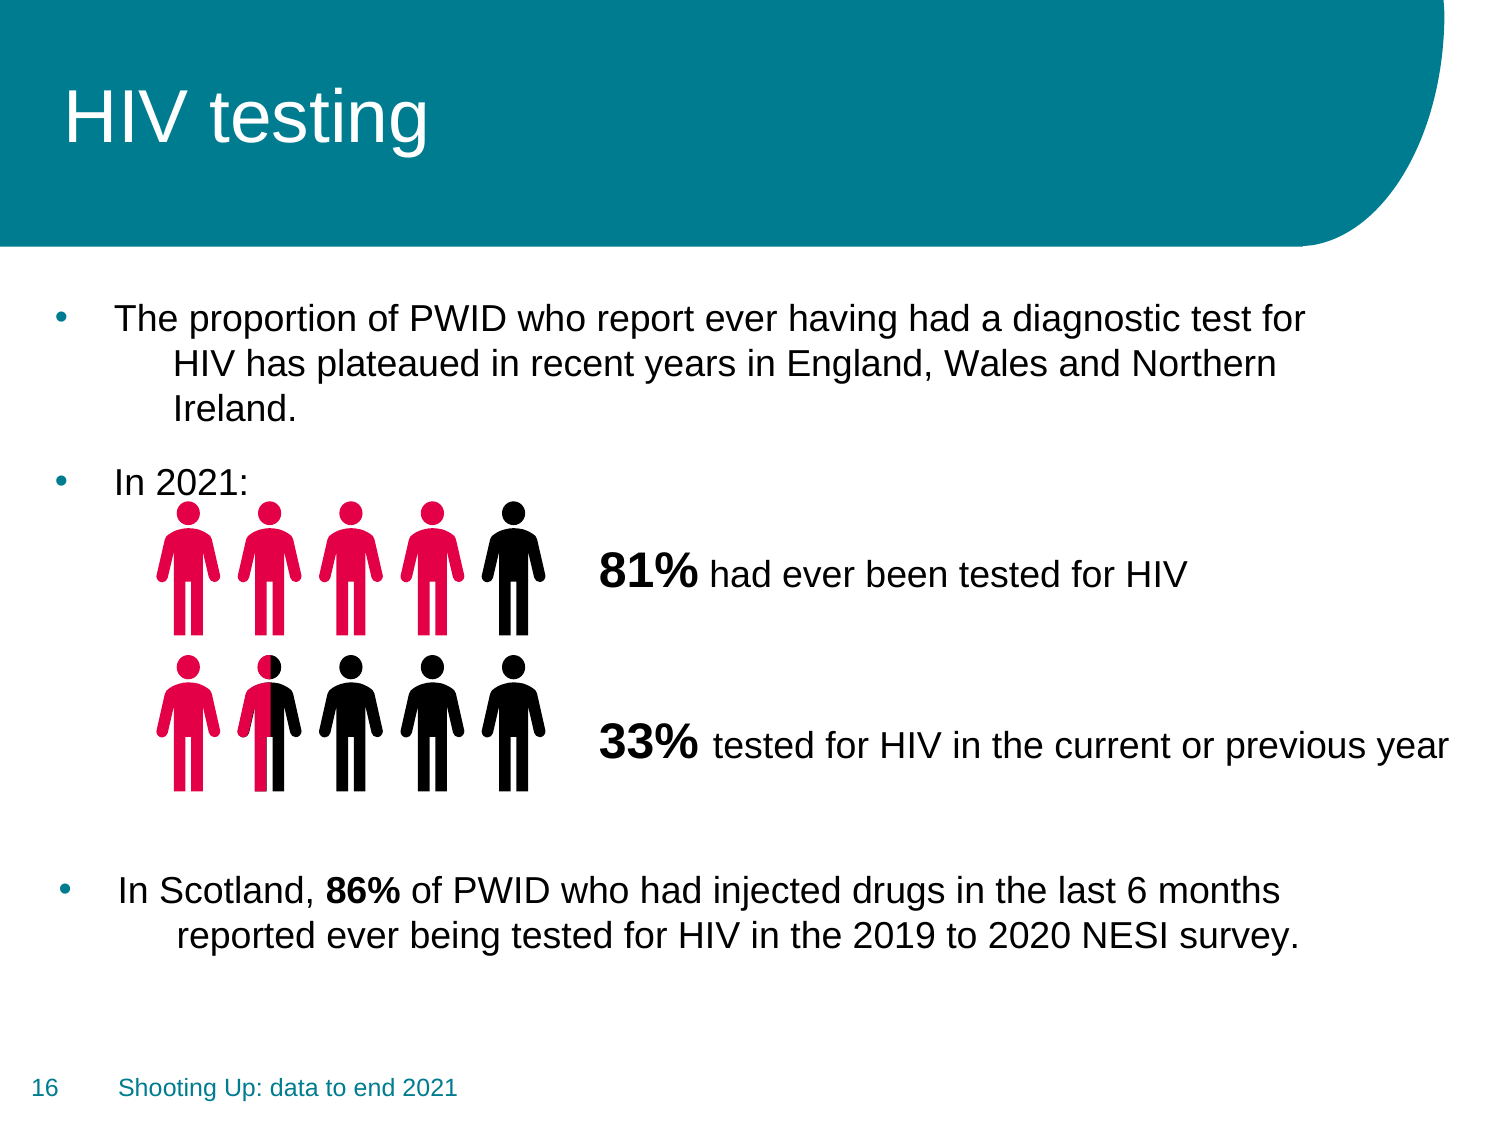

# HIV testing
The proportion of PWID who report ever having had a diagnostic test for HIV has plateaued in recent years in England, Wales and Northern Ireland.
In 2021:
81% had ever been tested for HIV
33% tested for HIV in the current or previous year
In Scotland, 86% of PWID who had injected drugs in the last 6 months reported ever being tested for HIV in the 2019 to 2020 NESI survey.
7
Shooting Up: data to end 2021